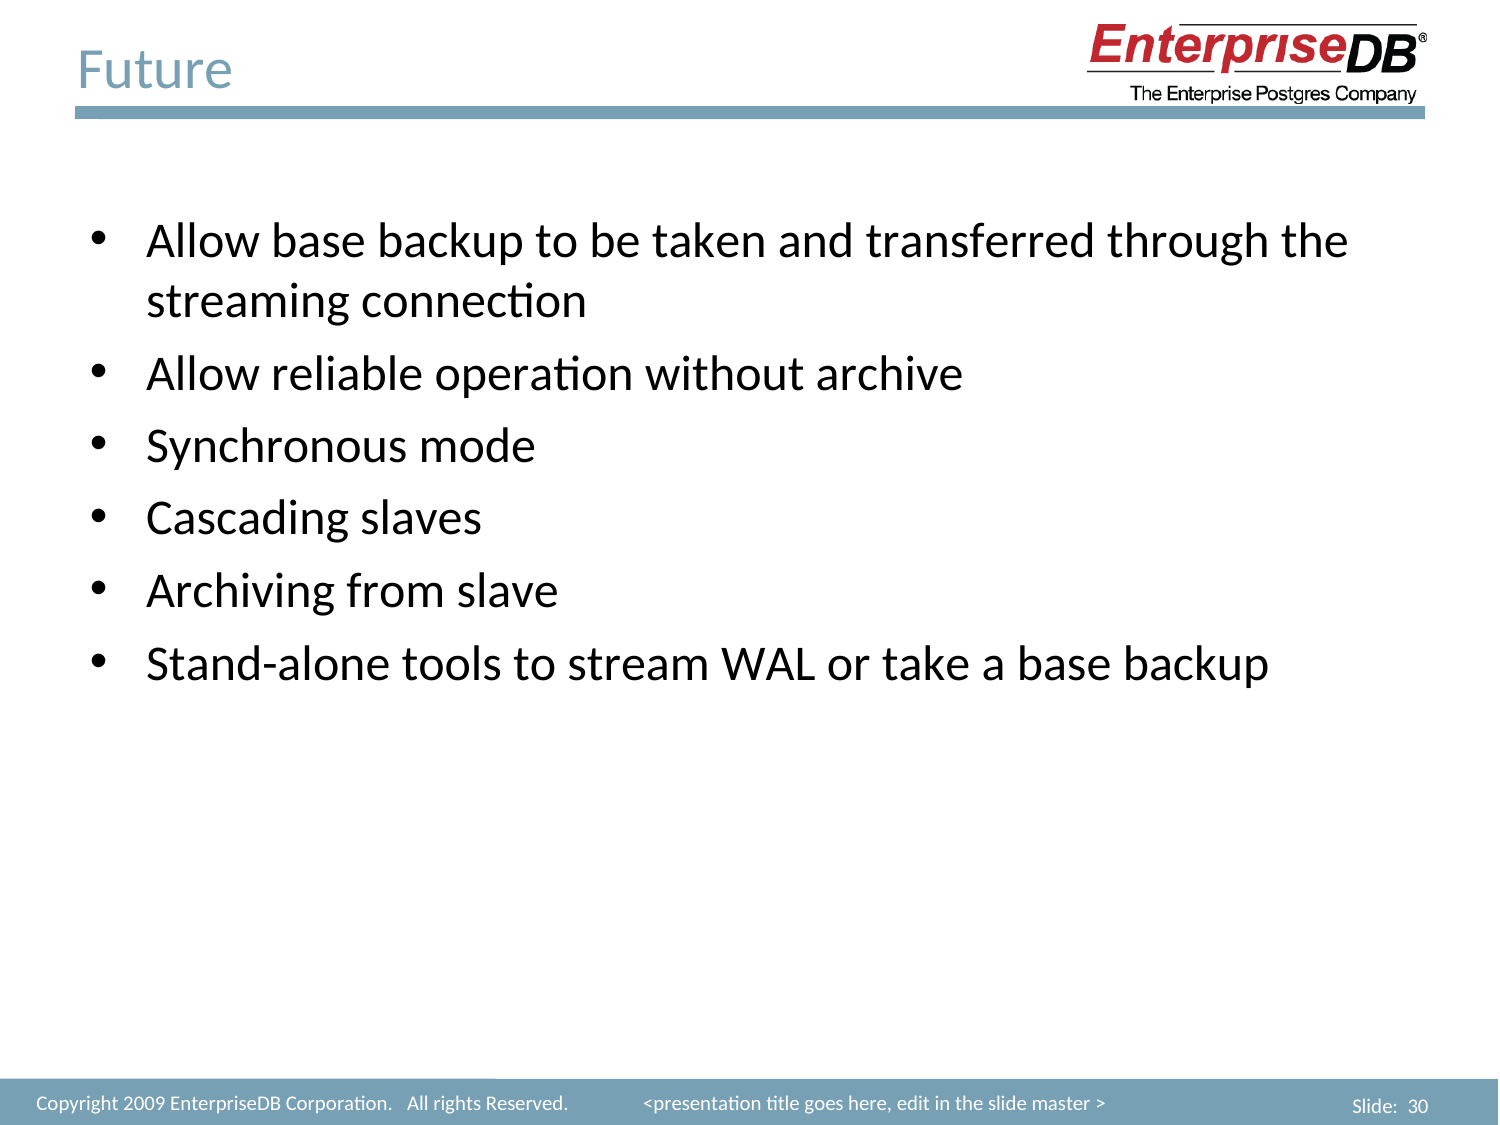

# Future
Allow base backup to be taken and transferred through the streaming connection
Allow reliable operation without archive
Synchronous mode
Cascading slaves
Archiving from slave
Stand-alone tools to stream WAL or take a base backup